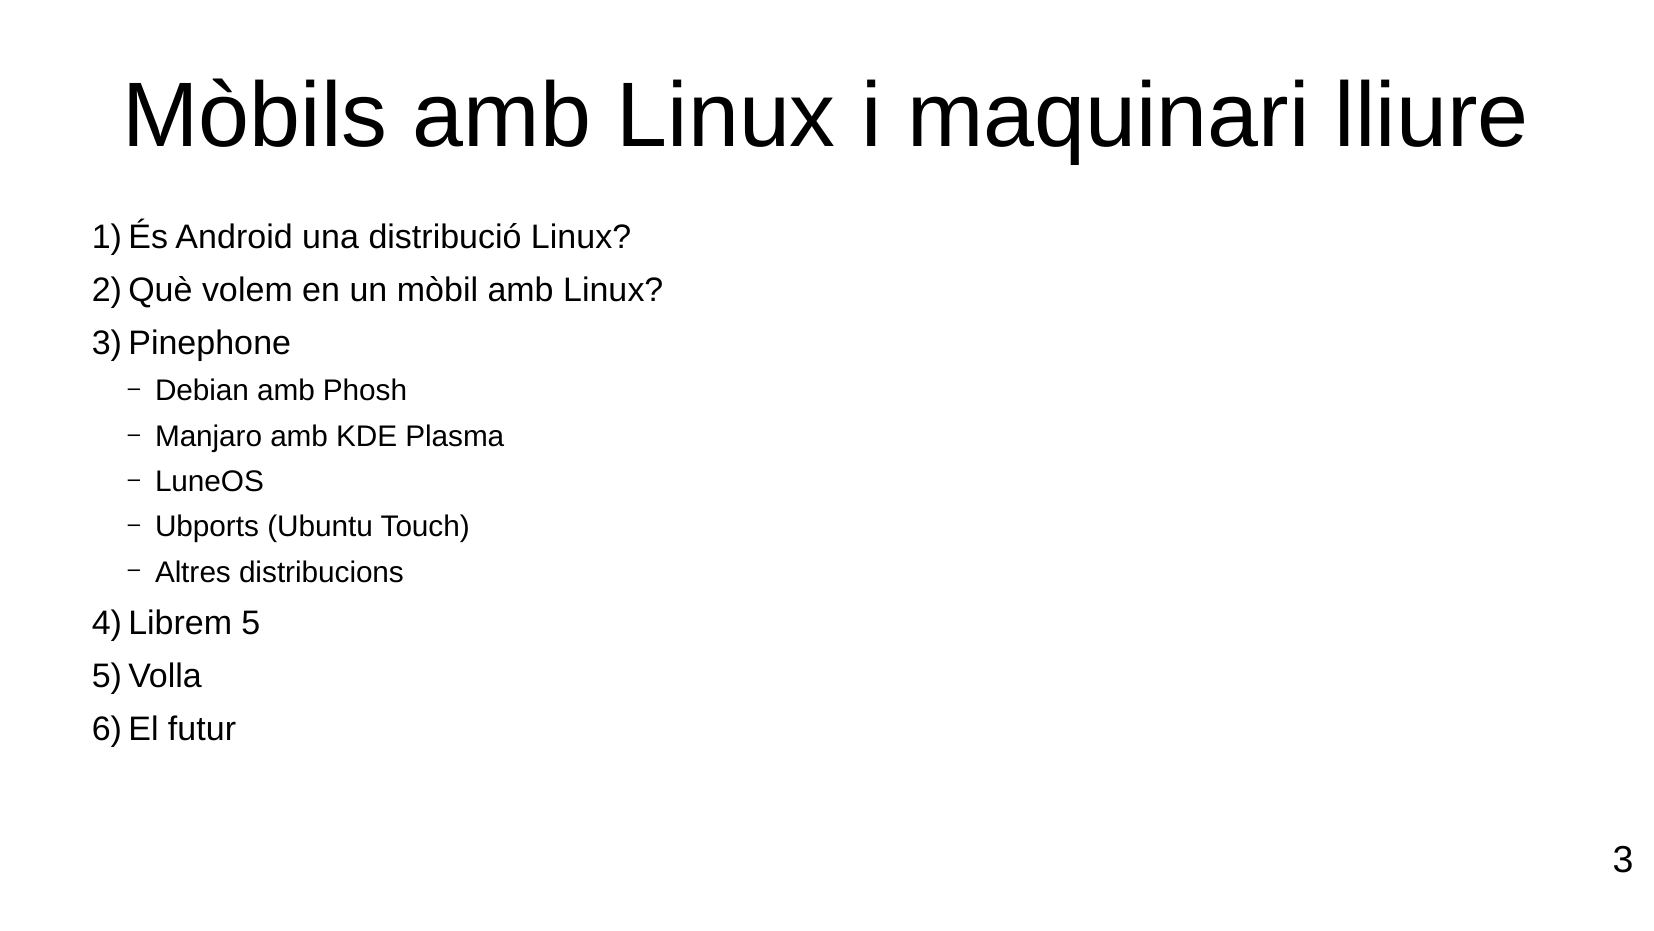

# Mòbils amb Linux i maquinari lliure
 És Android una distribució Linux?
 Què volem en un mòbil amb Linux?
 Pinephone
Debian amb Phosh
Manjaro amb KDE Plasma
LuneOS
Ubports (Ubuntu Touch)
Altres distribucions
 Librem 5
 Volla
 El futur